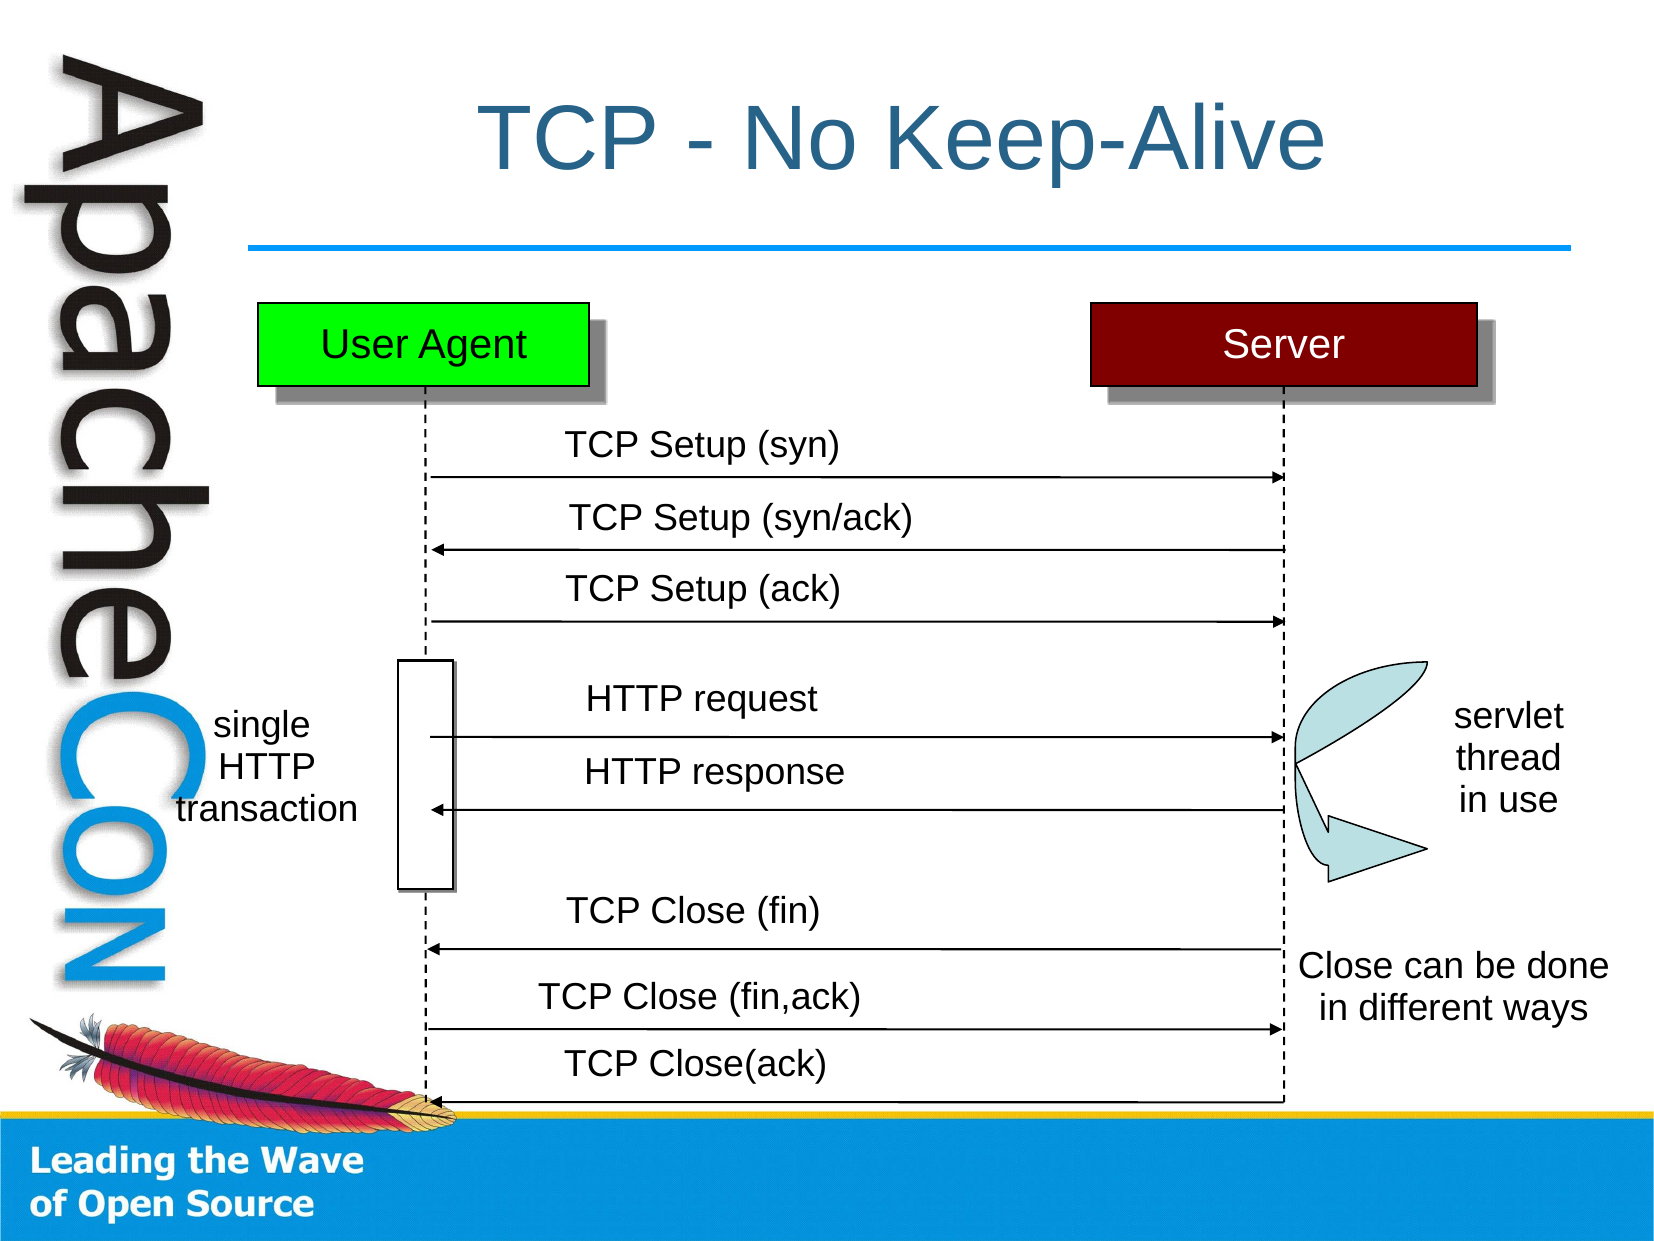

# TCP - No Keep-Alive
User Agent
Server
TCP Setup (syn)‏
TCP Setup (syn/ack)‏
TCP Setup (ack)‏
HTTP request
servlet
thread
in use
single
HTTP
transaction
HTTP response
TCP Close (fin)
Close can be done in different ways
TCP Close (fin,ack)‏
TCP Close(ack)